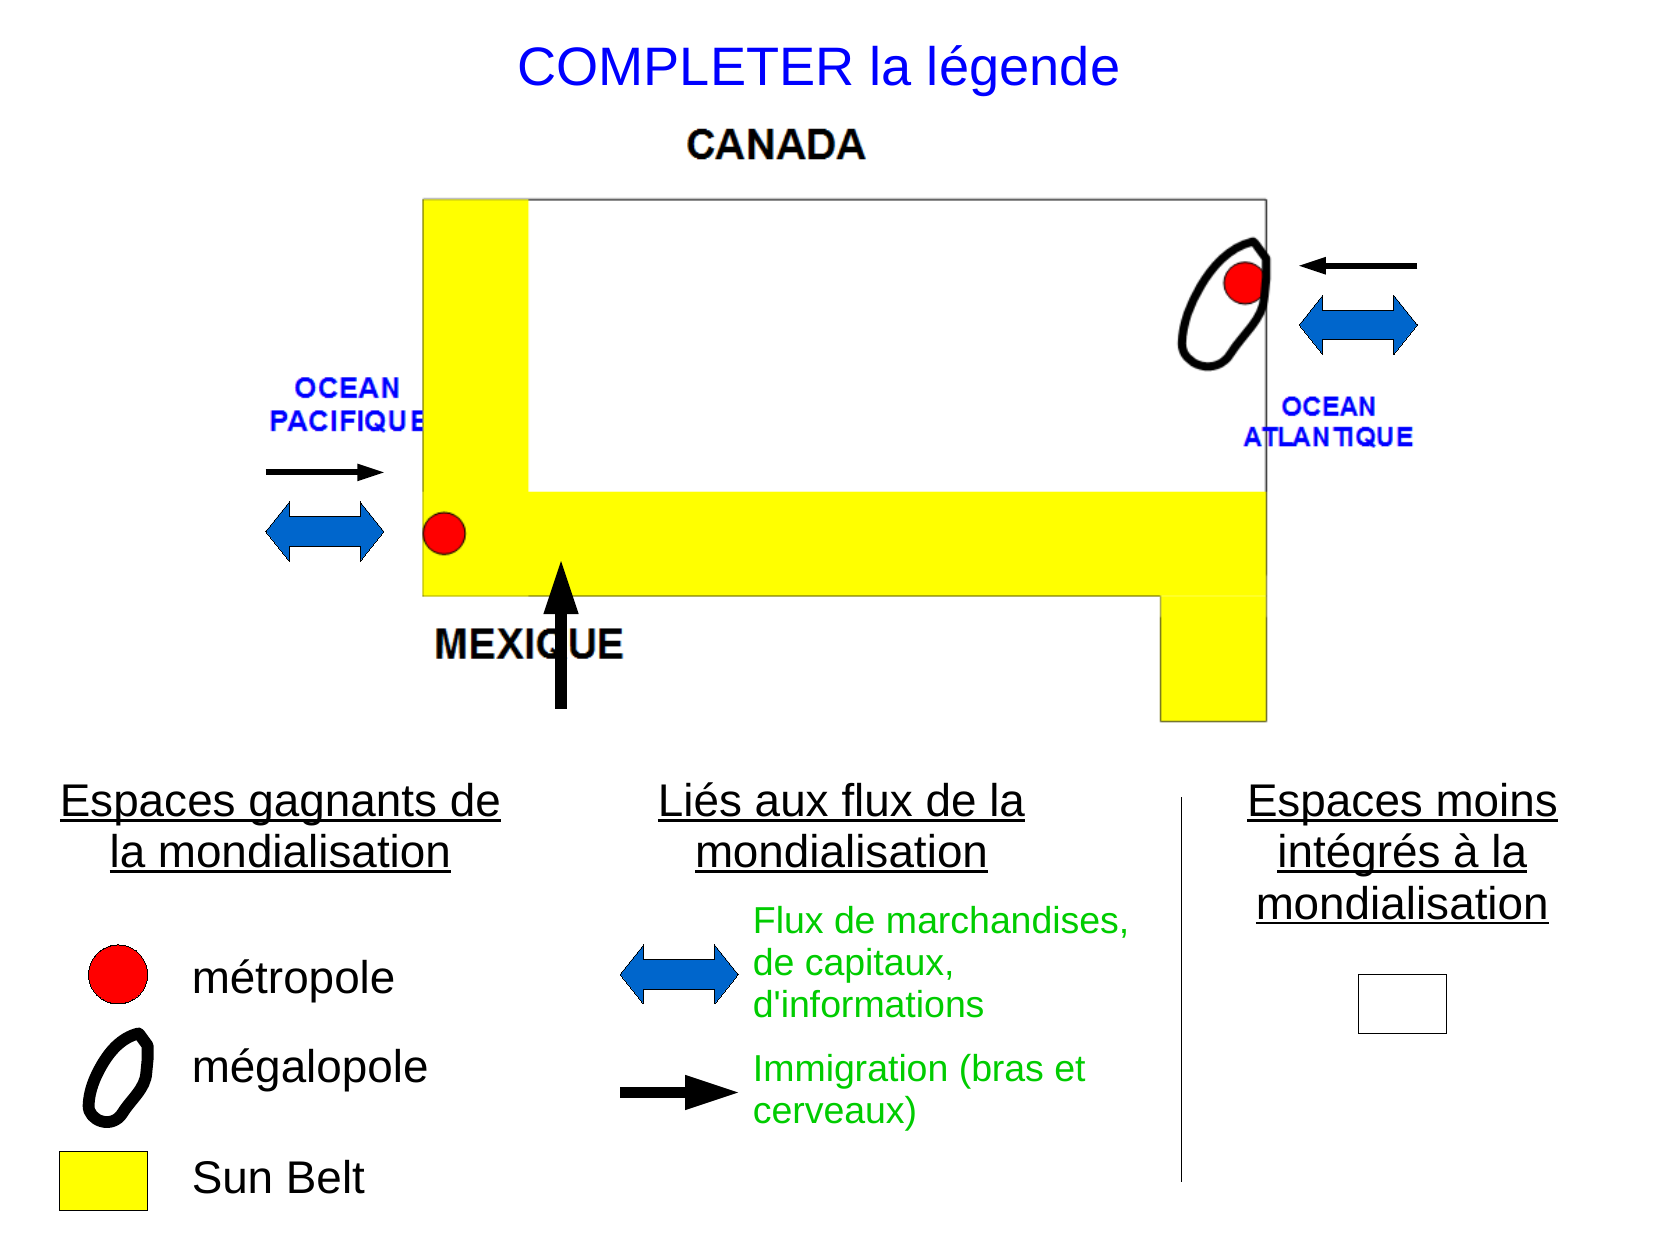

COMPLETER la légende
Espaces gagnants de la mondialisation
Liés aux flux de la mondialisation
Espaces moins intégrés à la mondialisation
Flux de marchandises, de capitaux, d'informations
métropole
mégalopole
Immigration (bras et cerveaux)
Sun Belt